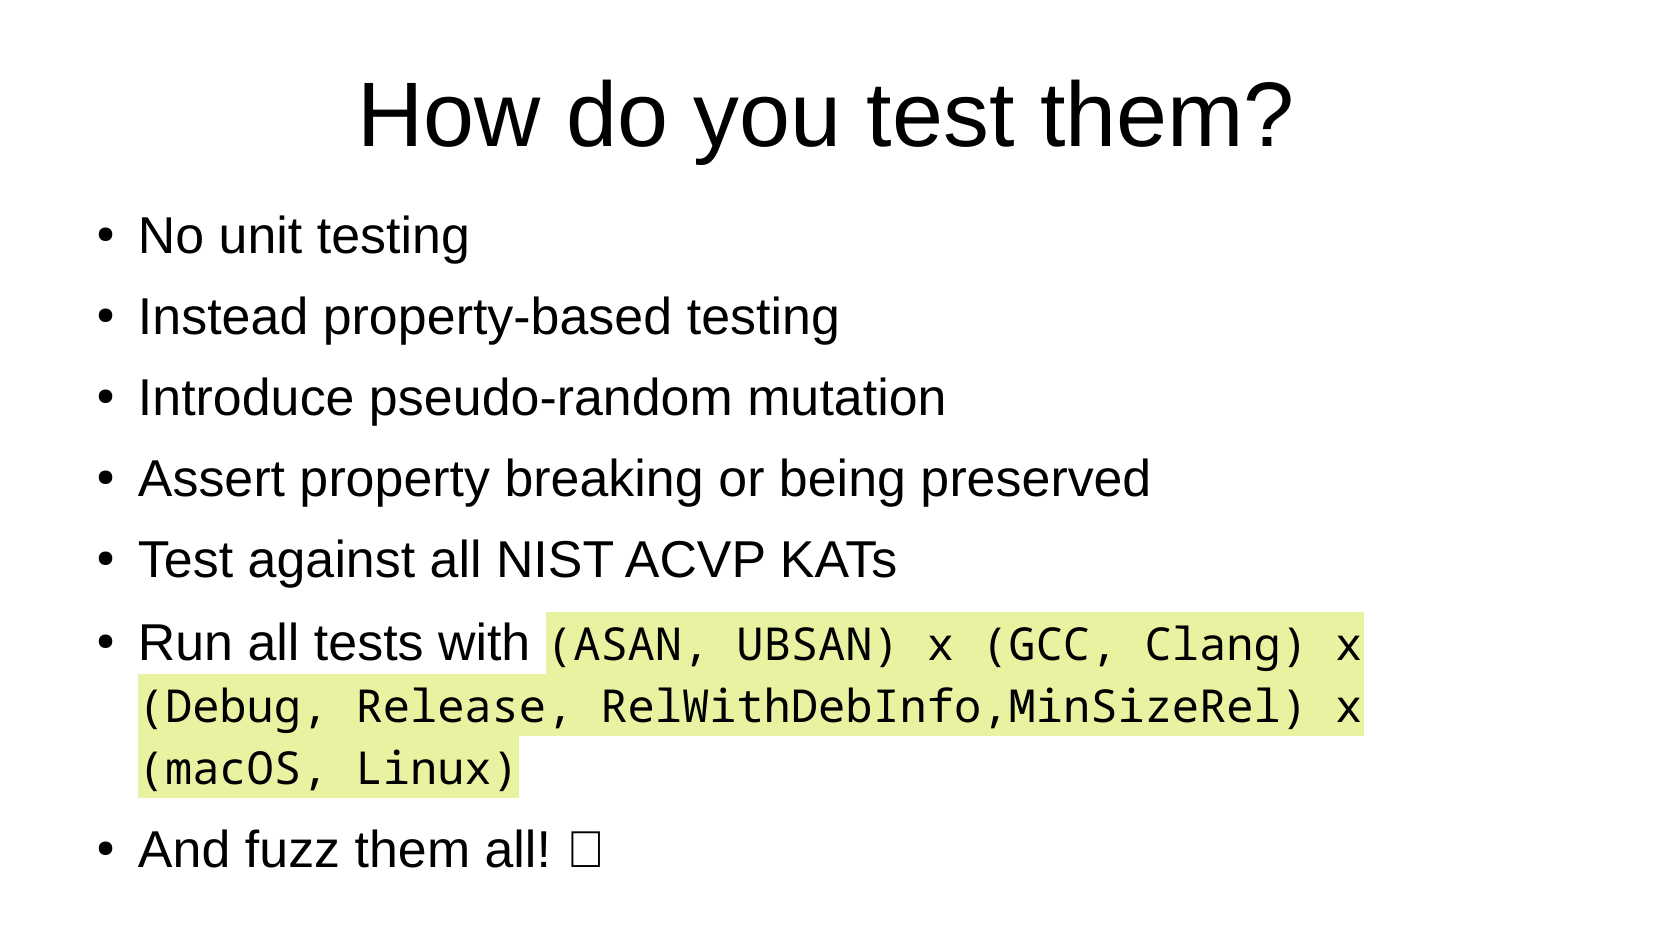

# How do you test them?
No unit testing
Instead property-based testing
Introduce pseudo-random mutation
Assert property breaking or being preserved
Test against all NIST ACVP KATs
Run all tests with (ASAN, UBSAN) x (GCC, Clang) x (Debug, Release, RelWithDebInfo,MinSizeRel) x (macOS, Linux)
And fuzz them all! 🚀